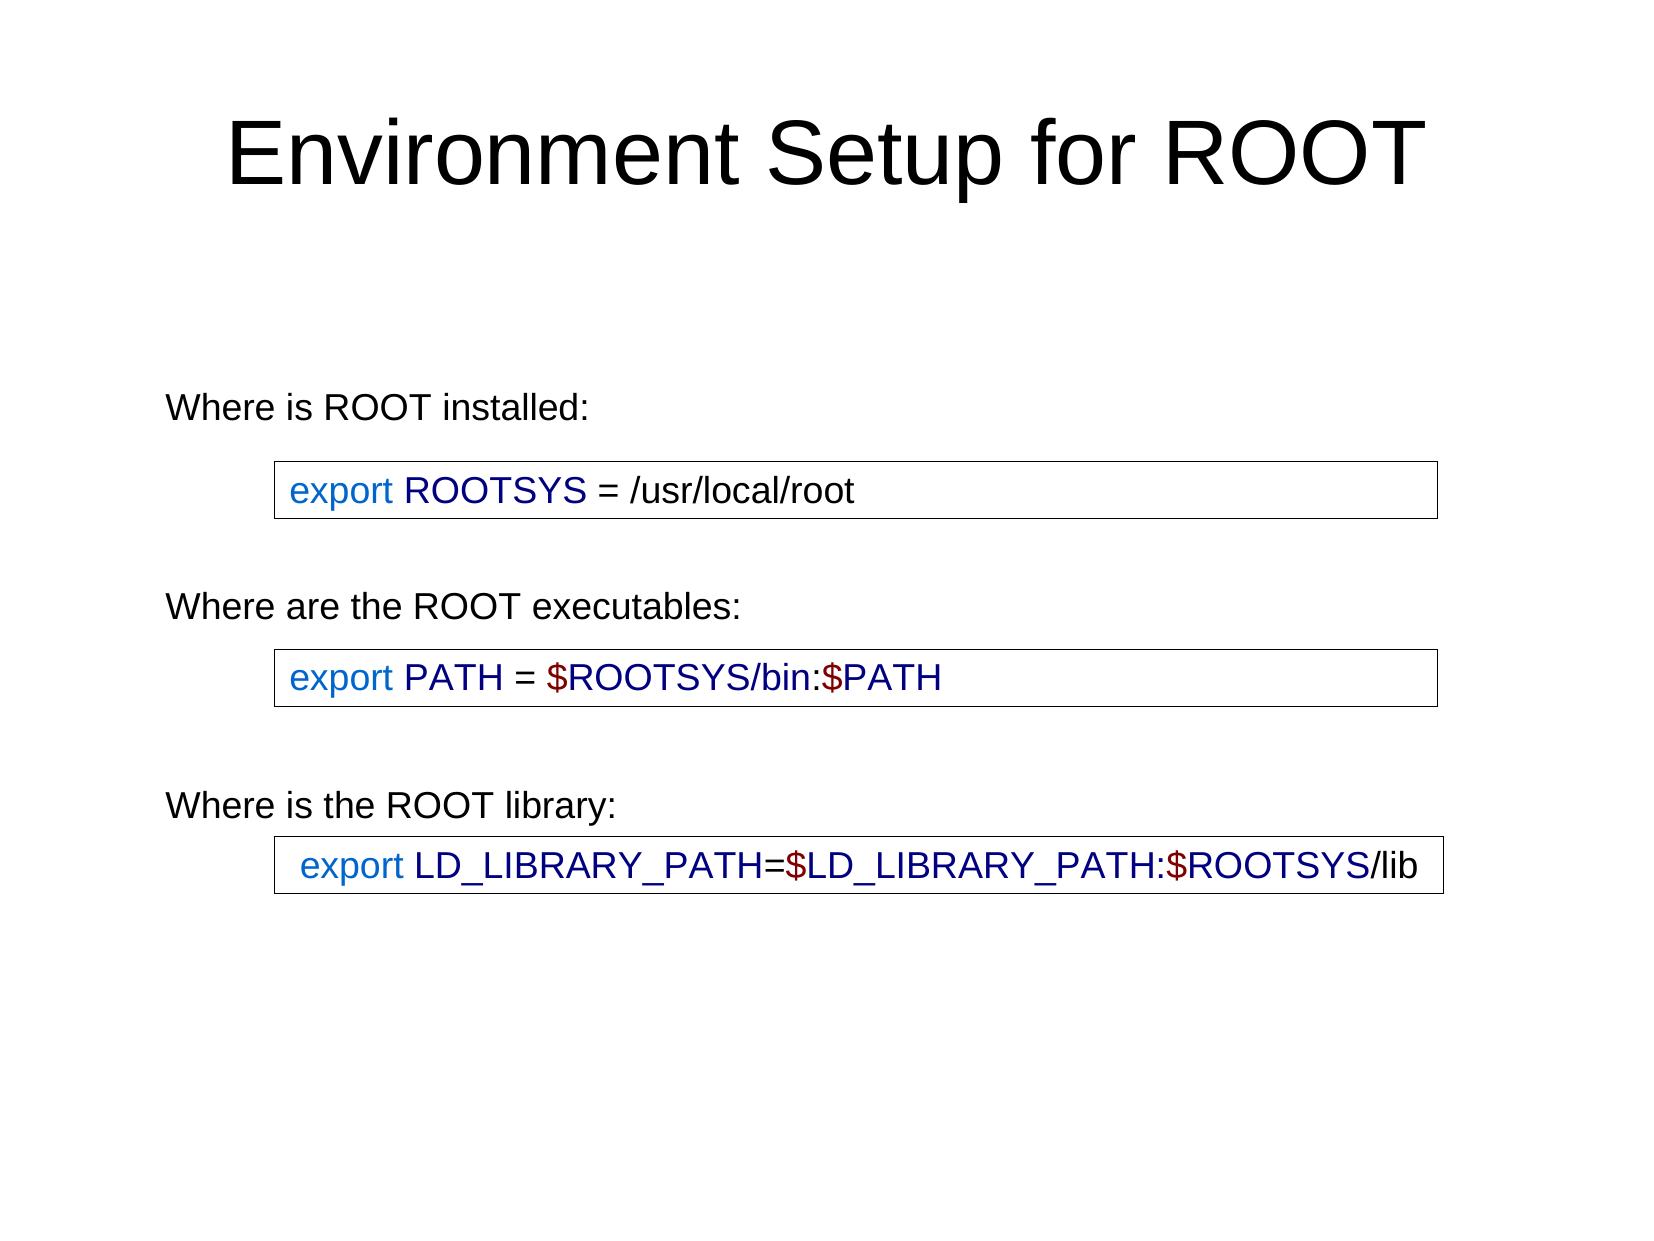

# Environment Setup for ROOT
Where is ROOT installed:
export ROOTSYS = /usr/local/root
Where are the ROOT executables:
export PATH = $ROOTSYS/bin:$PATH
Where is the ROOT library:
export LD_LIBRARY_PATH=$LD_LIBRARY_PATH:$ROOTSYS/lib